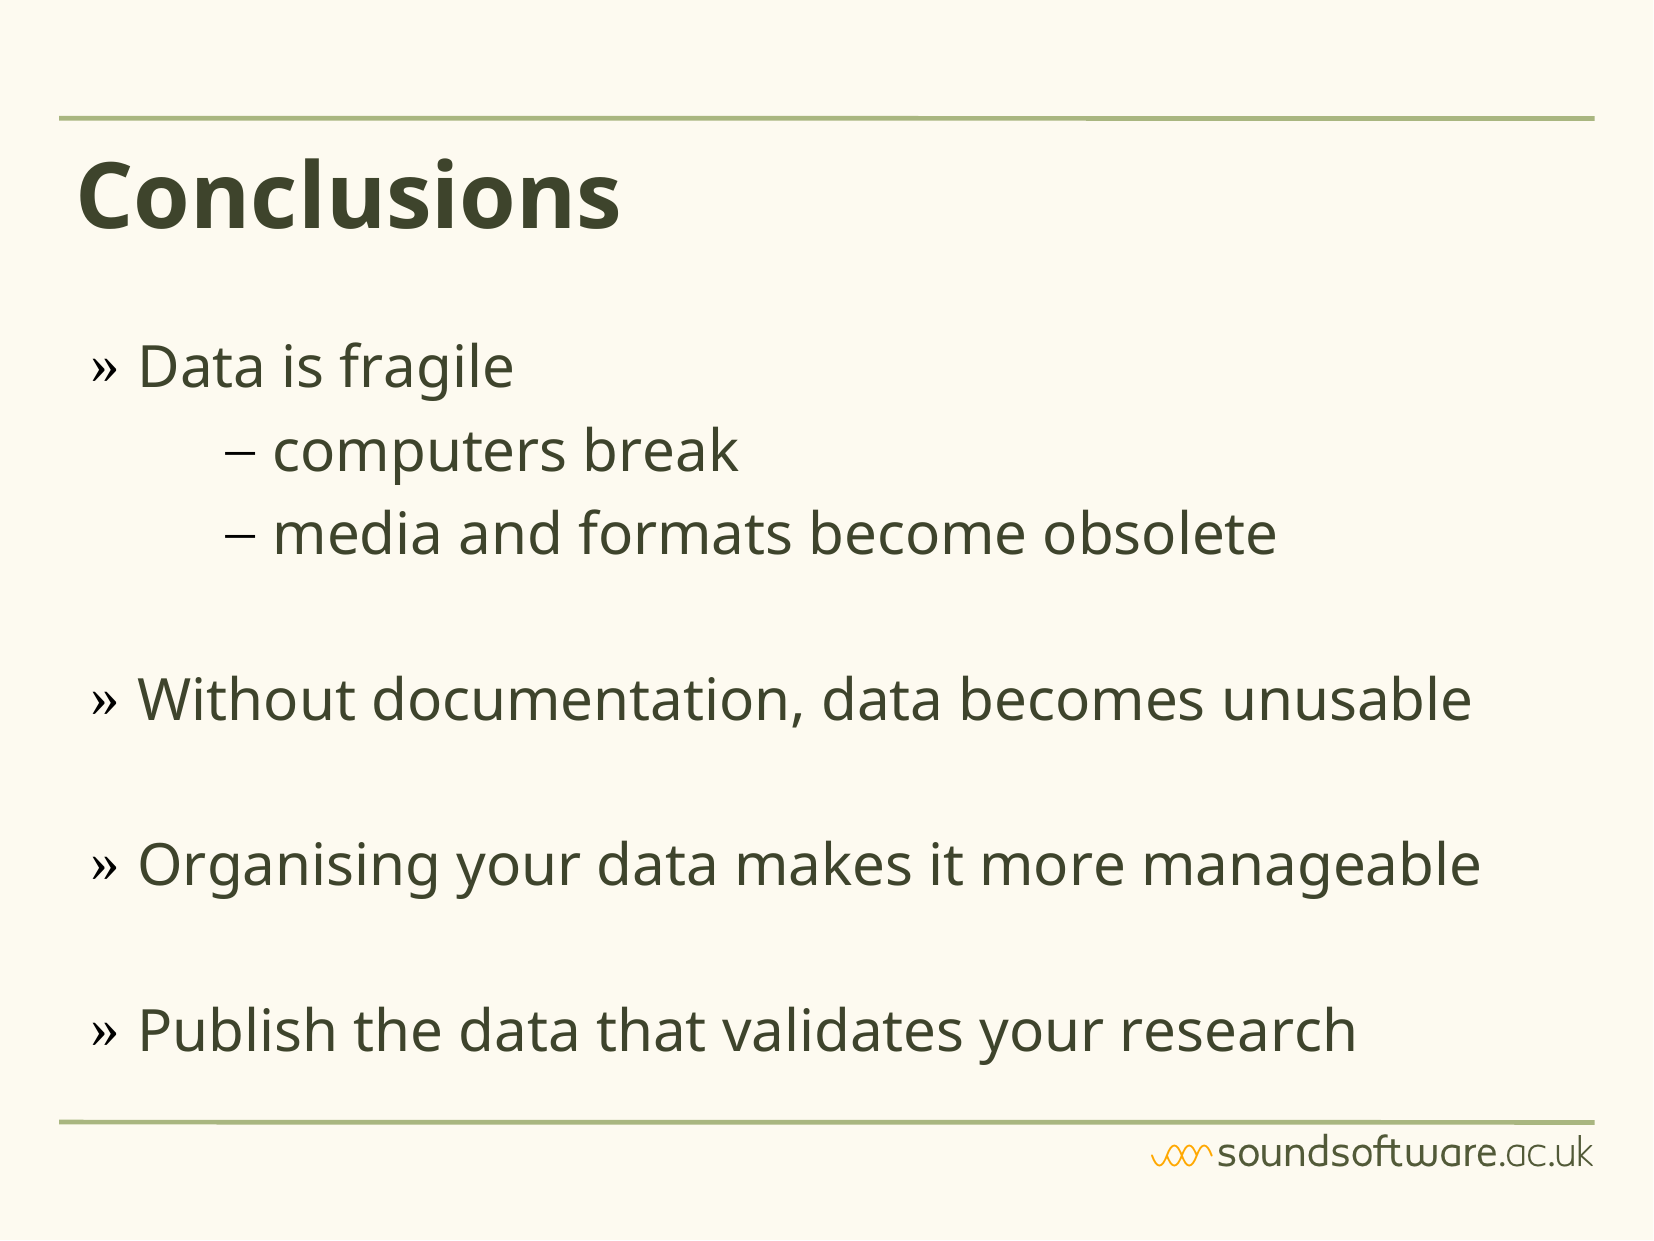

# Conclusions
Data is fragile
computers break
media and formats become obsolete
Without documentation, data becomes unusable
Organising your data makes it more manageable
Publish the data that validates your research